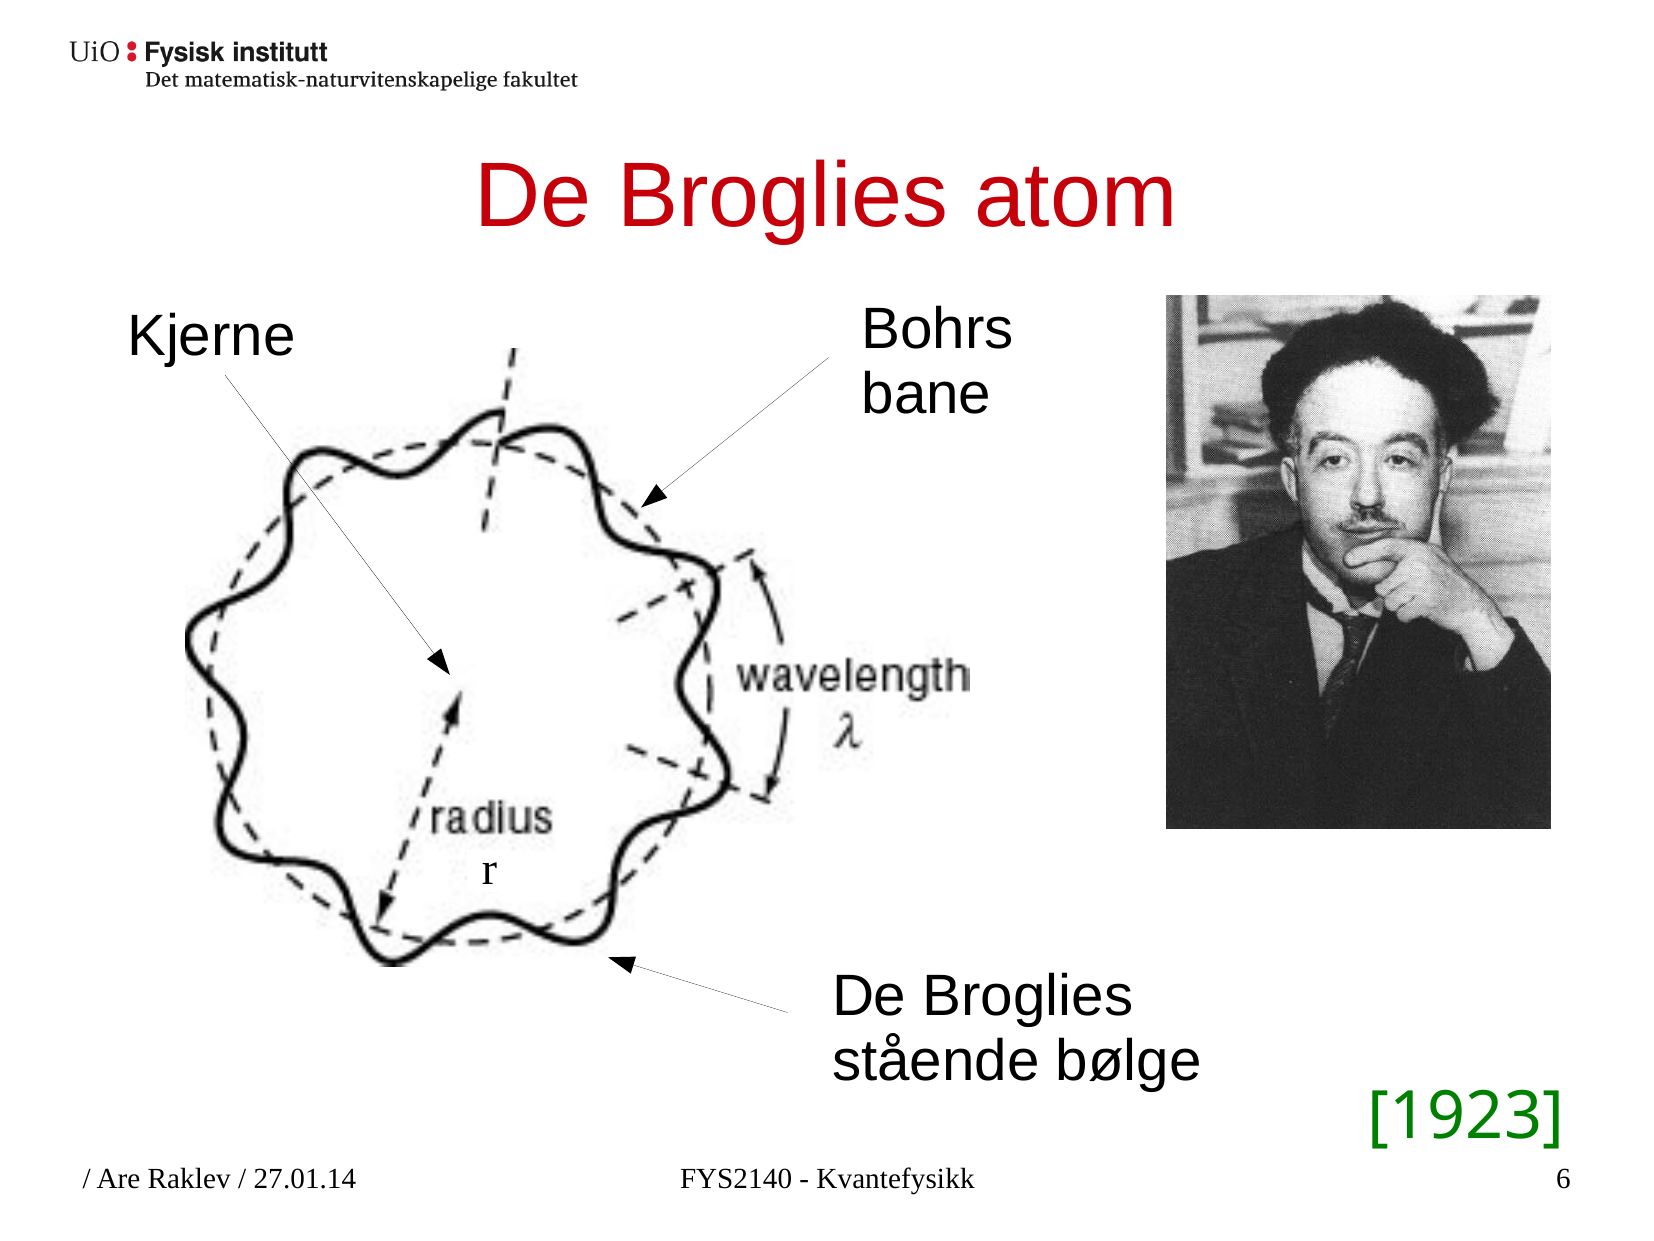

# De Broglies atom
Bohrs bane
Kjerne
r
De Broglies stående bølge
[1923]
/ Are Raklev / 27.01.14
FYS2140 - Kvantefysikk
6